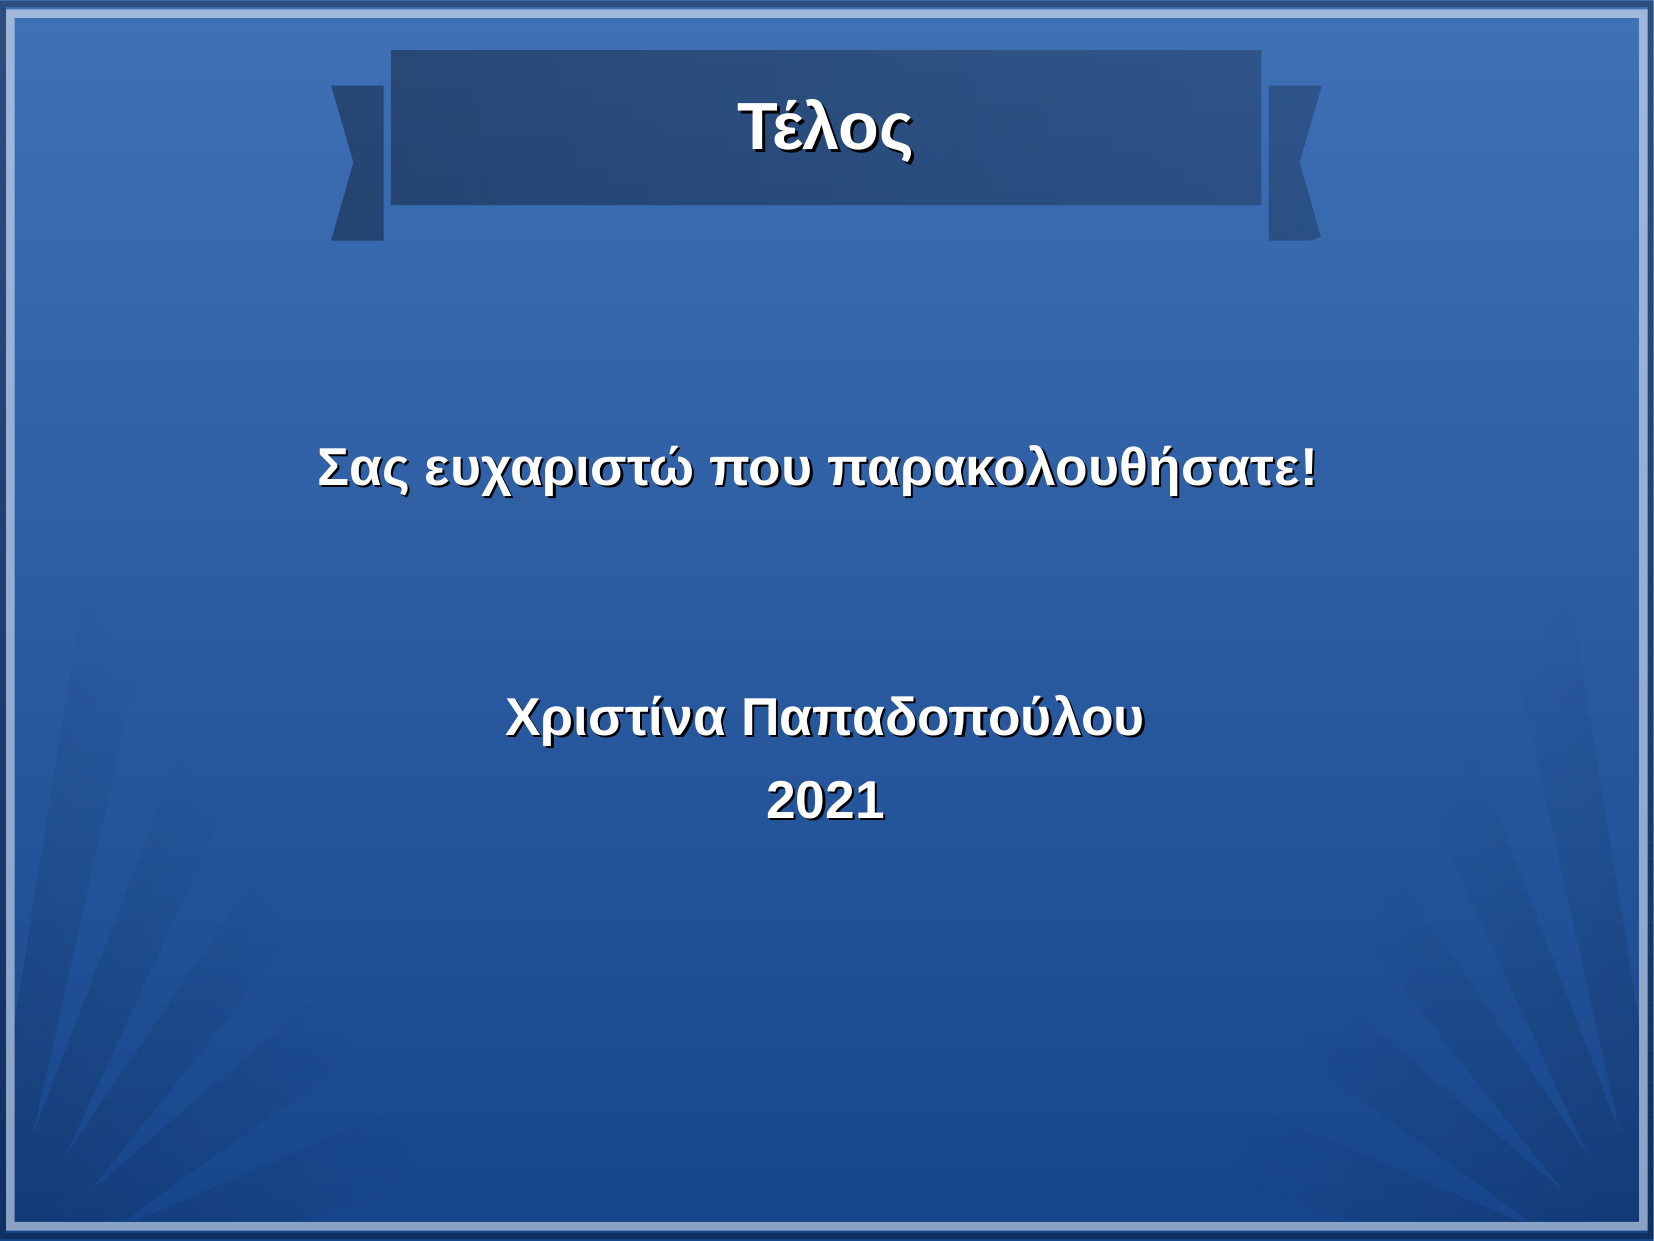

# Τέλος
Σας ευχαριστώ που παρακολουθήσατε!
Χριστίνα Παπαδοπούλου
2021